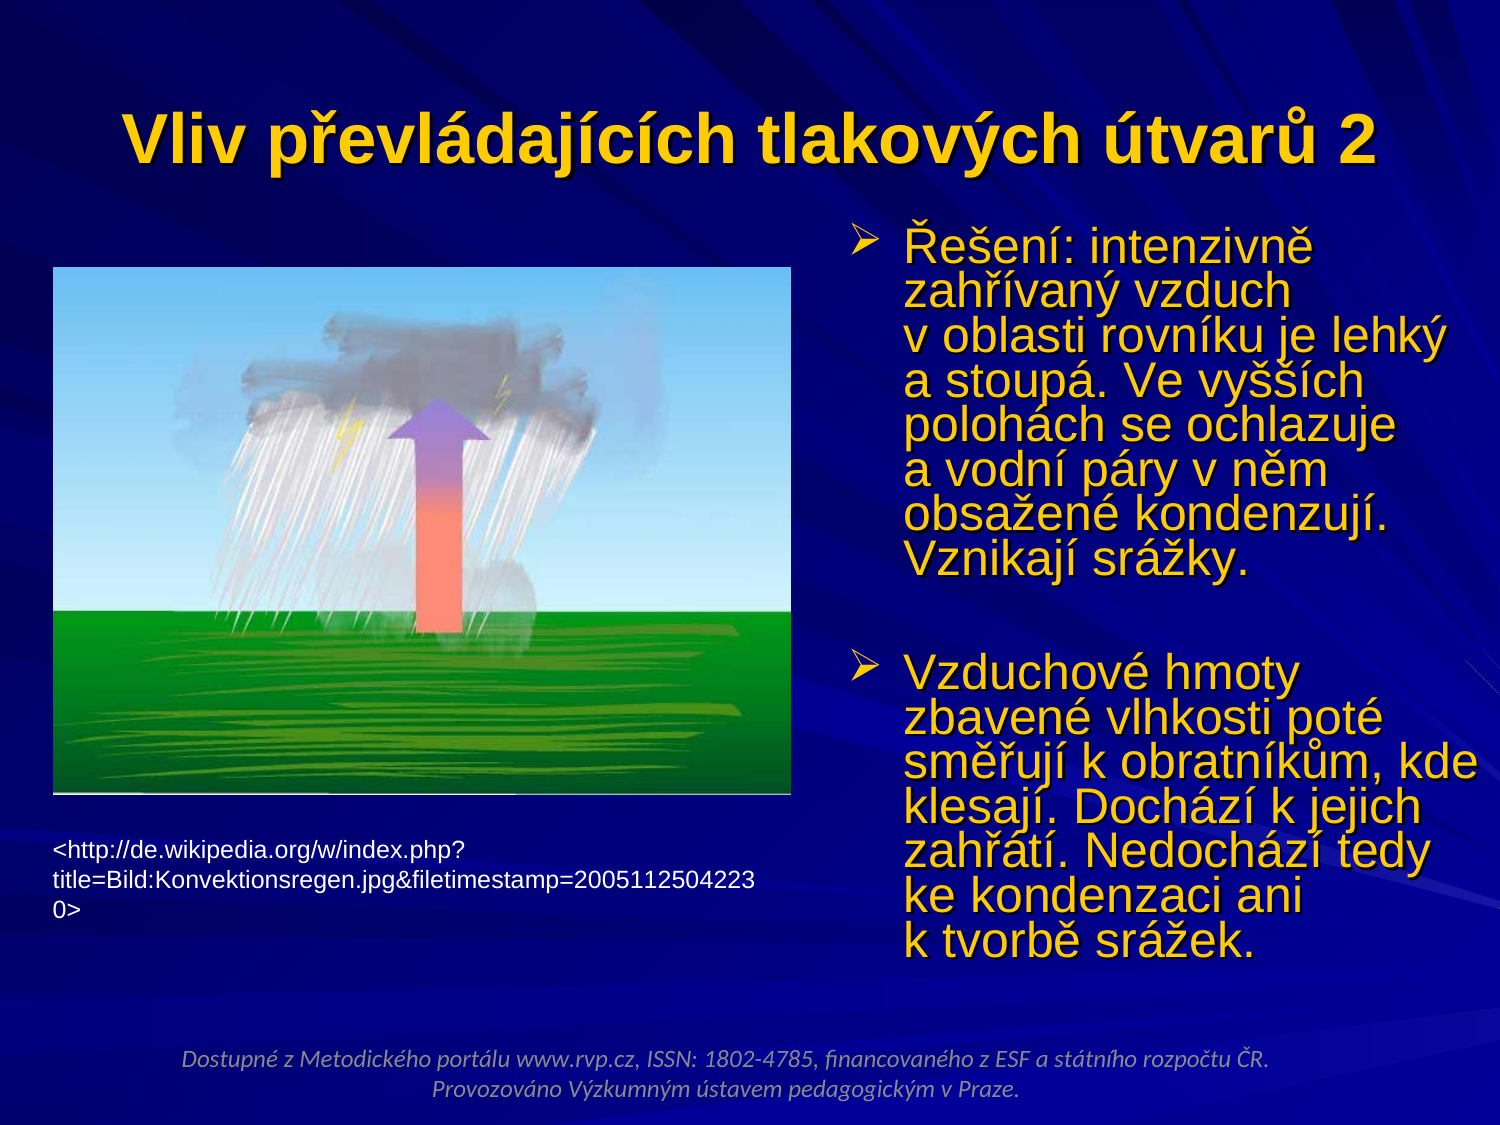

# Vliv převládajících tlakových útvarů 2
Řešení: intenzivně zahřívaný vzduch
v oblasti rovníku je lehký
a stoupá. Ve vyšších polohách se ochlazuje
a vodní páry v něm obsažené kondenzují. Vznikají srážky.
Vzduchové hmoty zbavené vlhkosti poté směřují k obratníkům, kde klesají. Dochází k jejich zahřátí. Nedochází tedy ke kondenzaci ani
k tvorbě srážek.
<http://de.wikipedia.org/w/index.php?title=Bild:Konvektionsregen.jpg&filetimestamp=20051125042230>
Dostupné z Metodického portálu www.rvp.cz, ISSN: 1802-4785, financovaného z ESF a státního rozpočtu ČR. Provozováno Výzkumným ústavem pedagogickým v Praze.